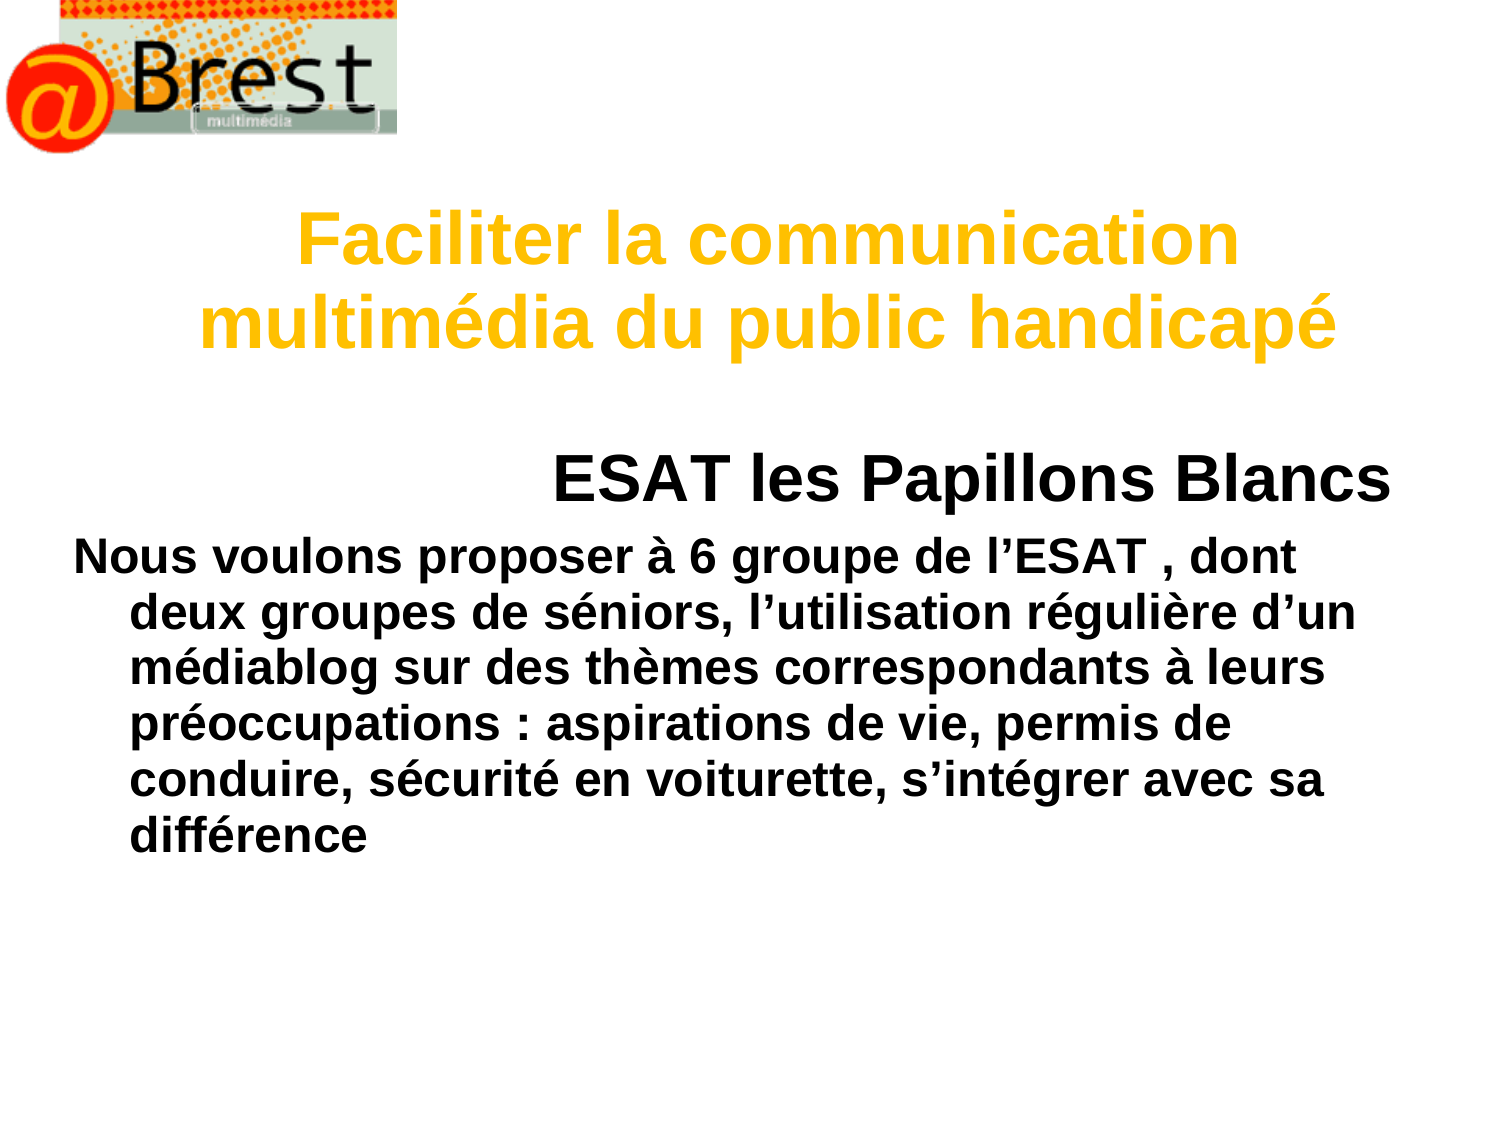

# Faciliter la communication multimédia du public handicapé
ESAT les Papillons Blancs
Nous voulons proposer à 6 groupe de l’ESAT , dont deux groupes de séniors, l’utilisation régulière d’un médiablog sur des thèmes correspondants à leurs préoccupations : aspirations de vie, permis de conduire, sécurité en voiturette, s’intégrer avec sa différence